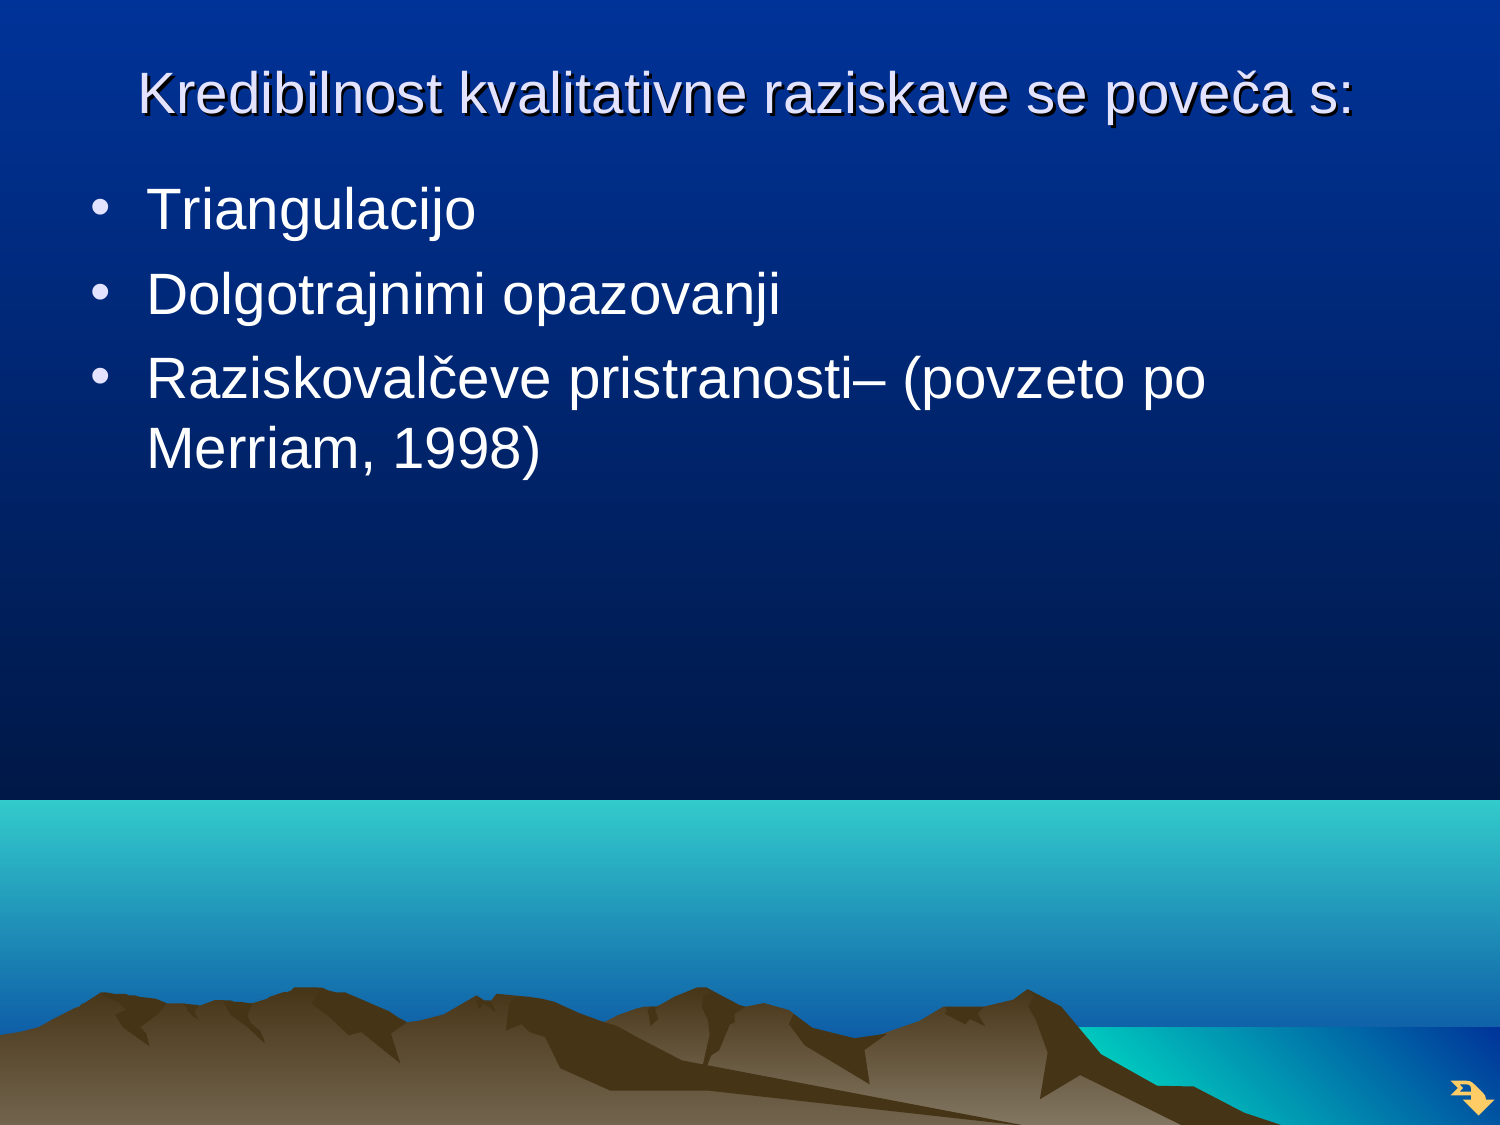

# Kredibilnost kvalitativne raziskave se poveča s:
Triangulacijo
Dolgotrajnimi opazovanji
Raziskovalčeve pristranosti– (povzeto po Merriam, 1998)
